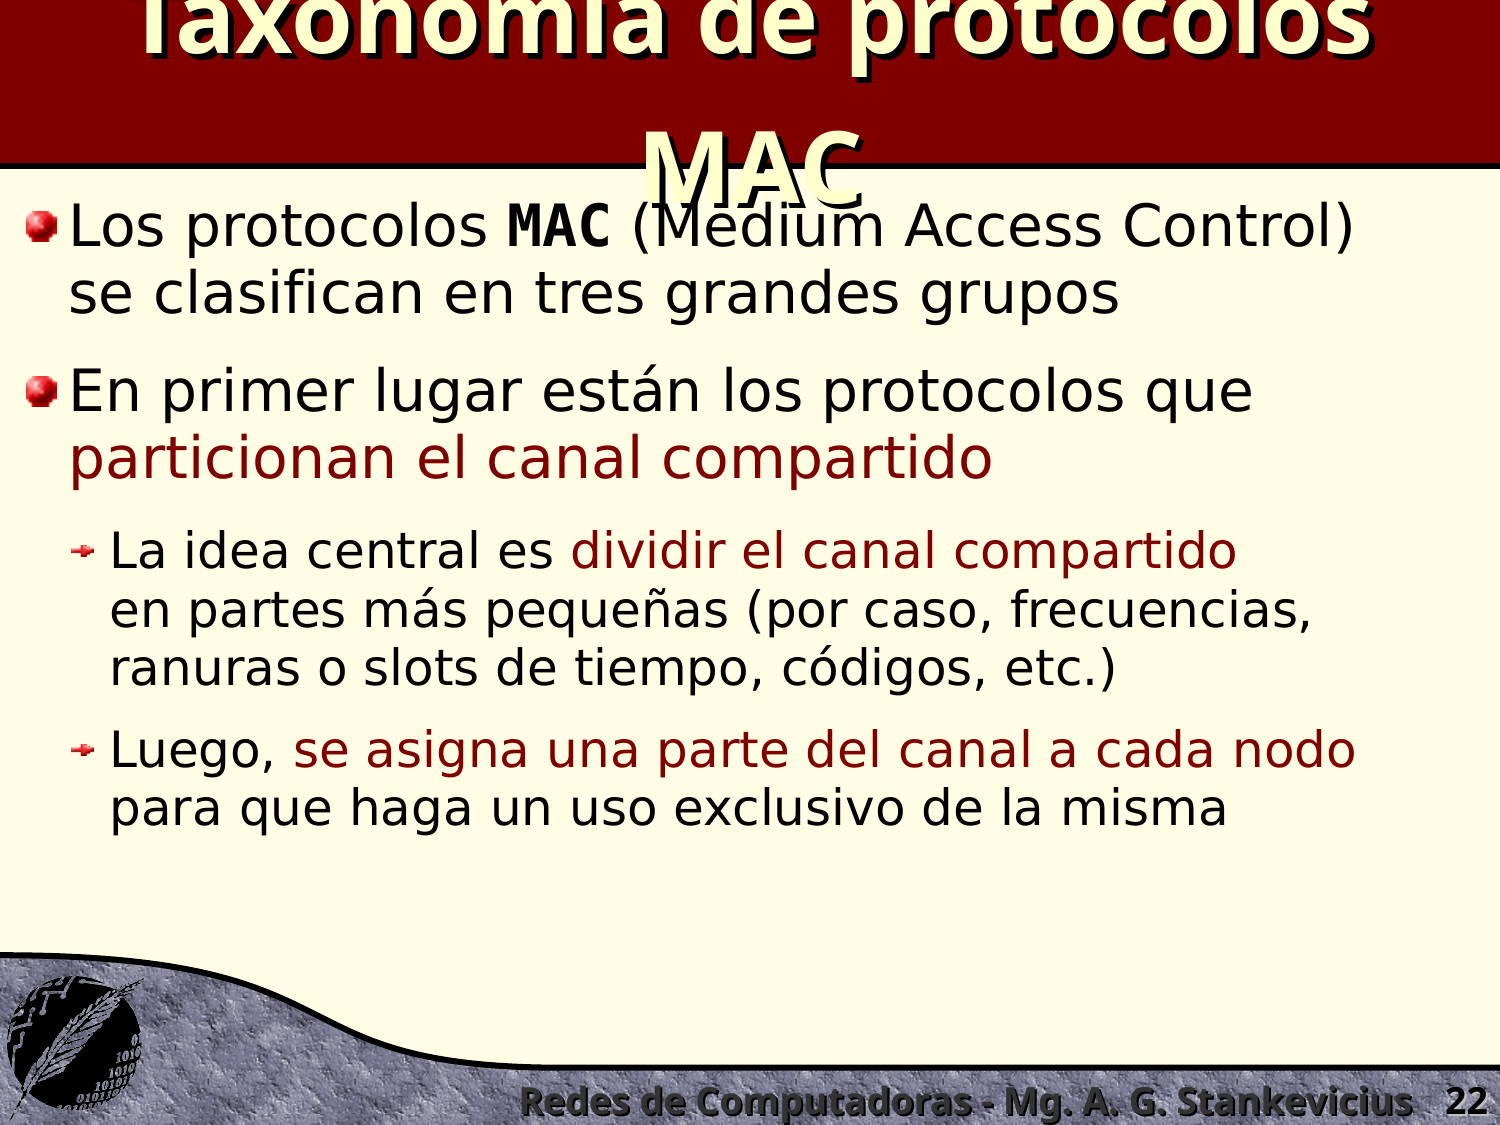

# Taxonomía de protocolos MAC
Los protocolos MAC (Medium Access Control)
se clasifican en tres grandes grupos
En primer lugar están los protocolos que particionan el canal compartido
La idea central es dividir el canal compartido
en partes más pequeñas (por caso, frecuencias,
ranuras o slots de tiempo, códigos, etc.)
Luego, se asigna una parte del canal a cada nodo para que haga un uso exclusivo de la misma
22